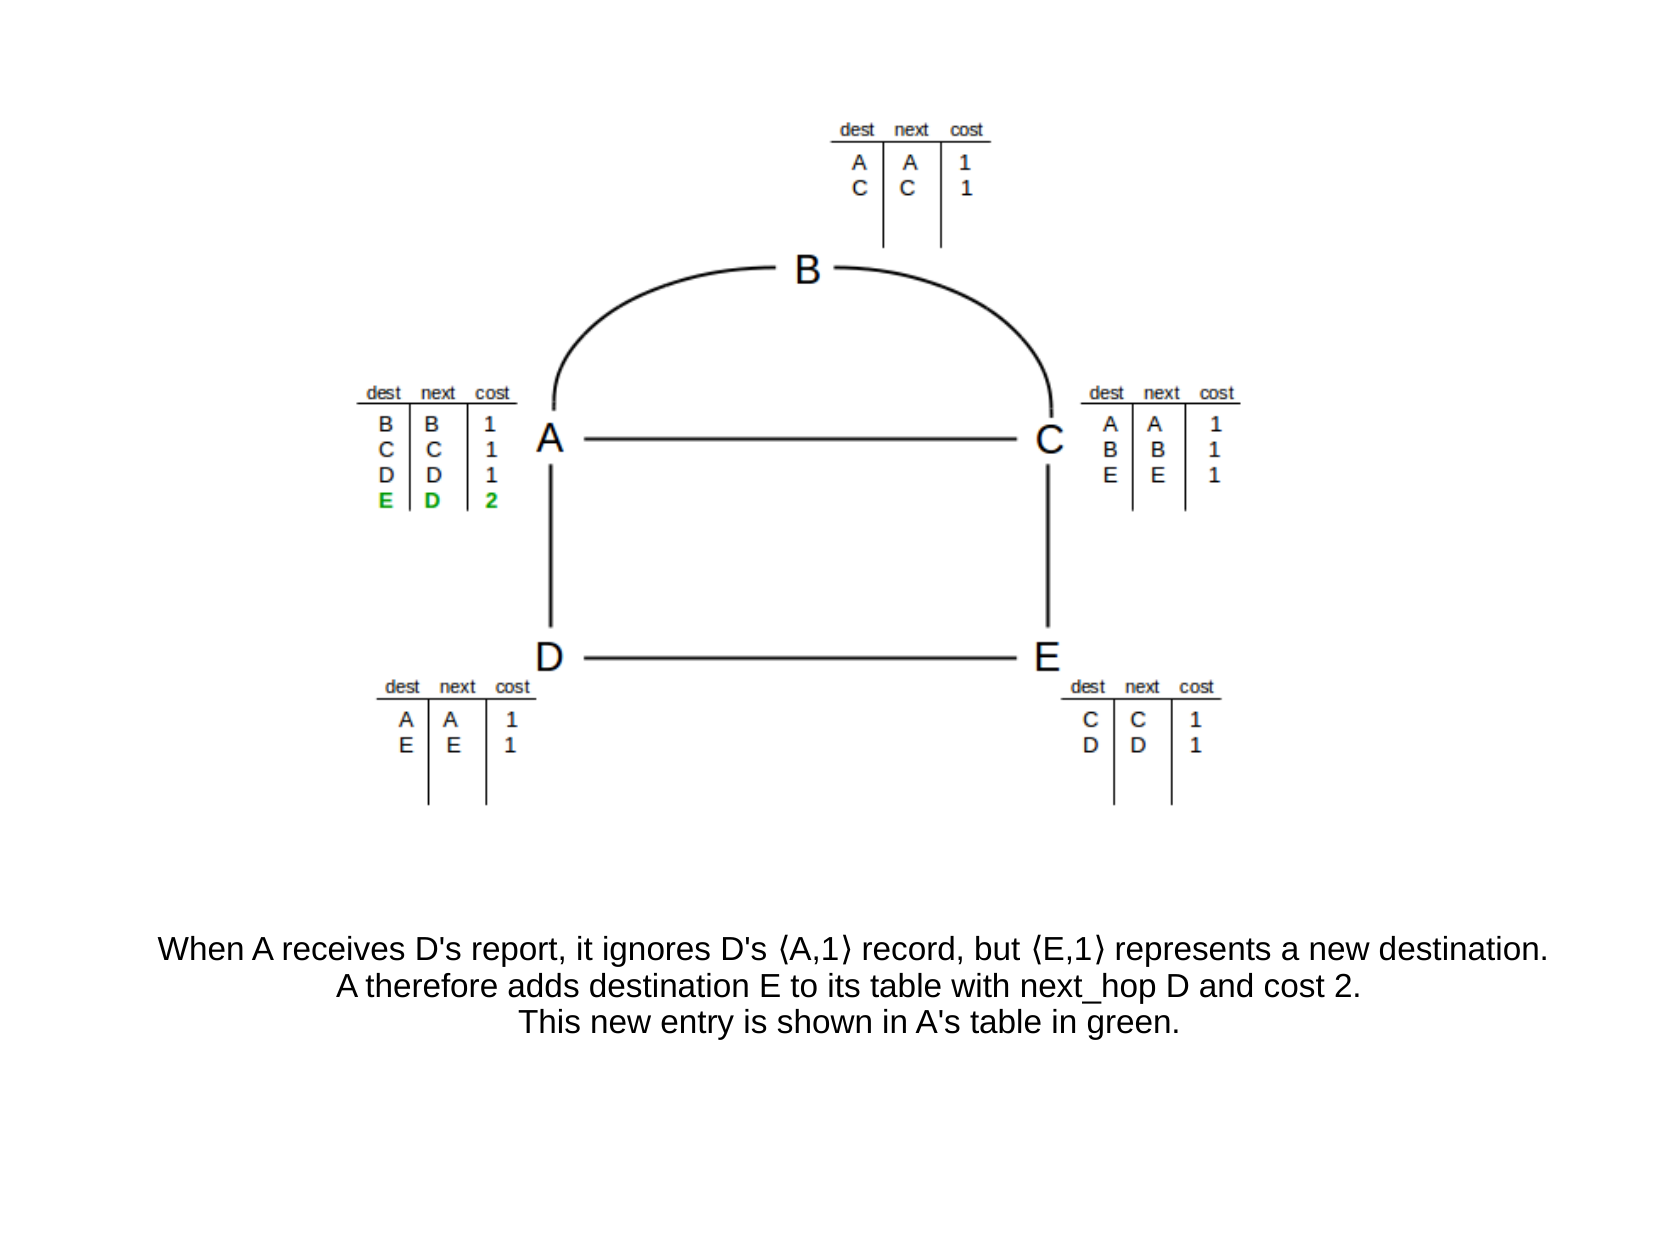

# When A receives D's report, it ignores D's ⟨A,1⟩ record, but ⟨E,1⟩ represents a new destination. A therefore adds destination E to its table with next_hop D and cost 2. This new entry is shown in A's table in green.